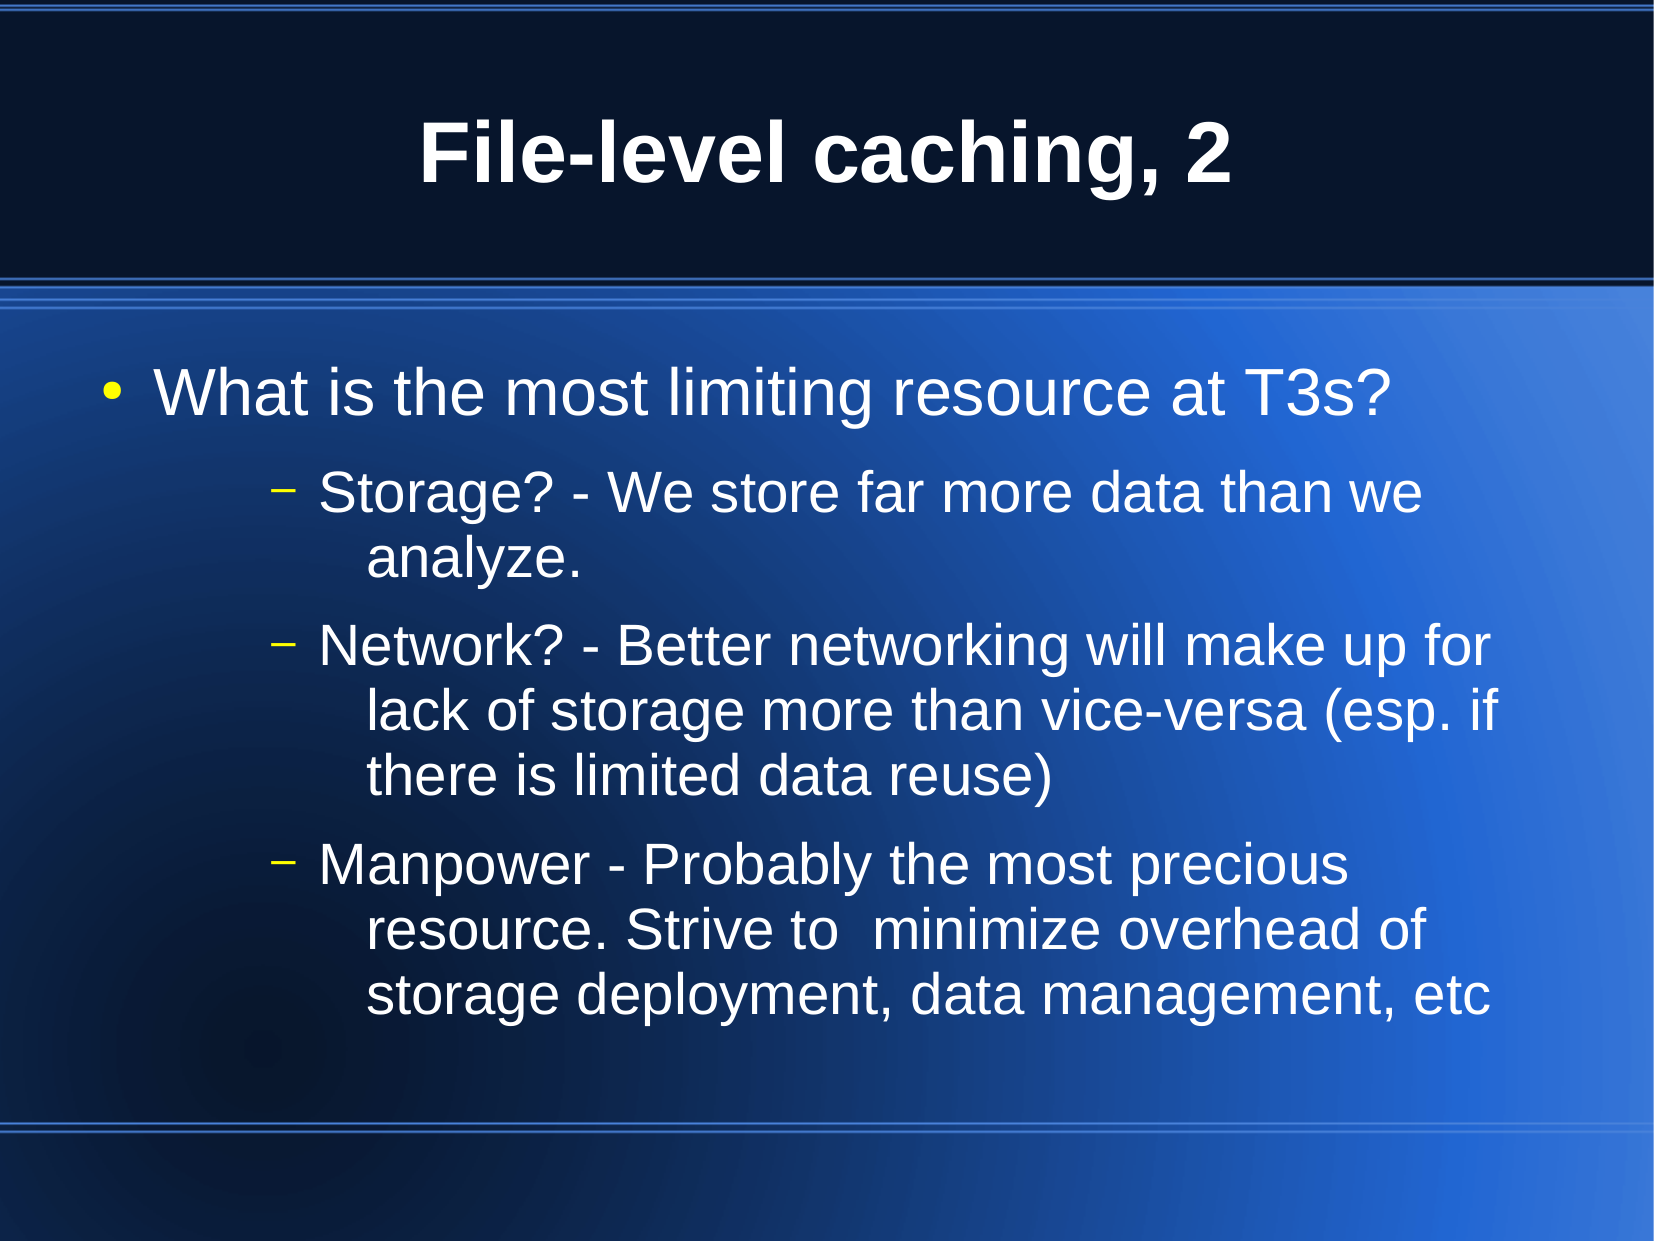

# File-level caching, 2
What is the most limiting resource at T3s?
Storage? - We store far more data than we analyze.
Network? - Better networking will make up for lack of storage more than vice-versa (esp. if there is limited data reuse)
Manpower - Probably the most precious resource. Strive to minimize overhead of storage deployment, data management, etc